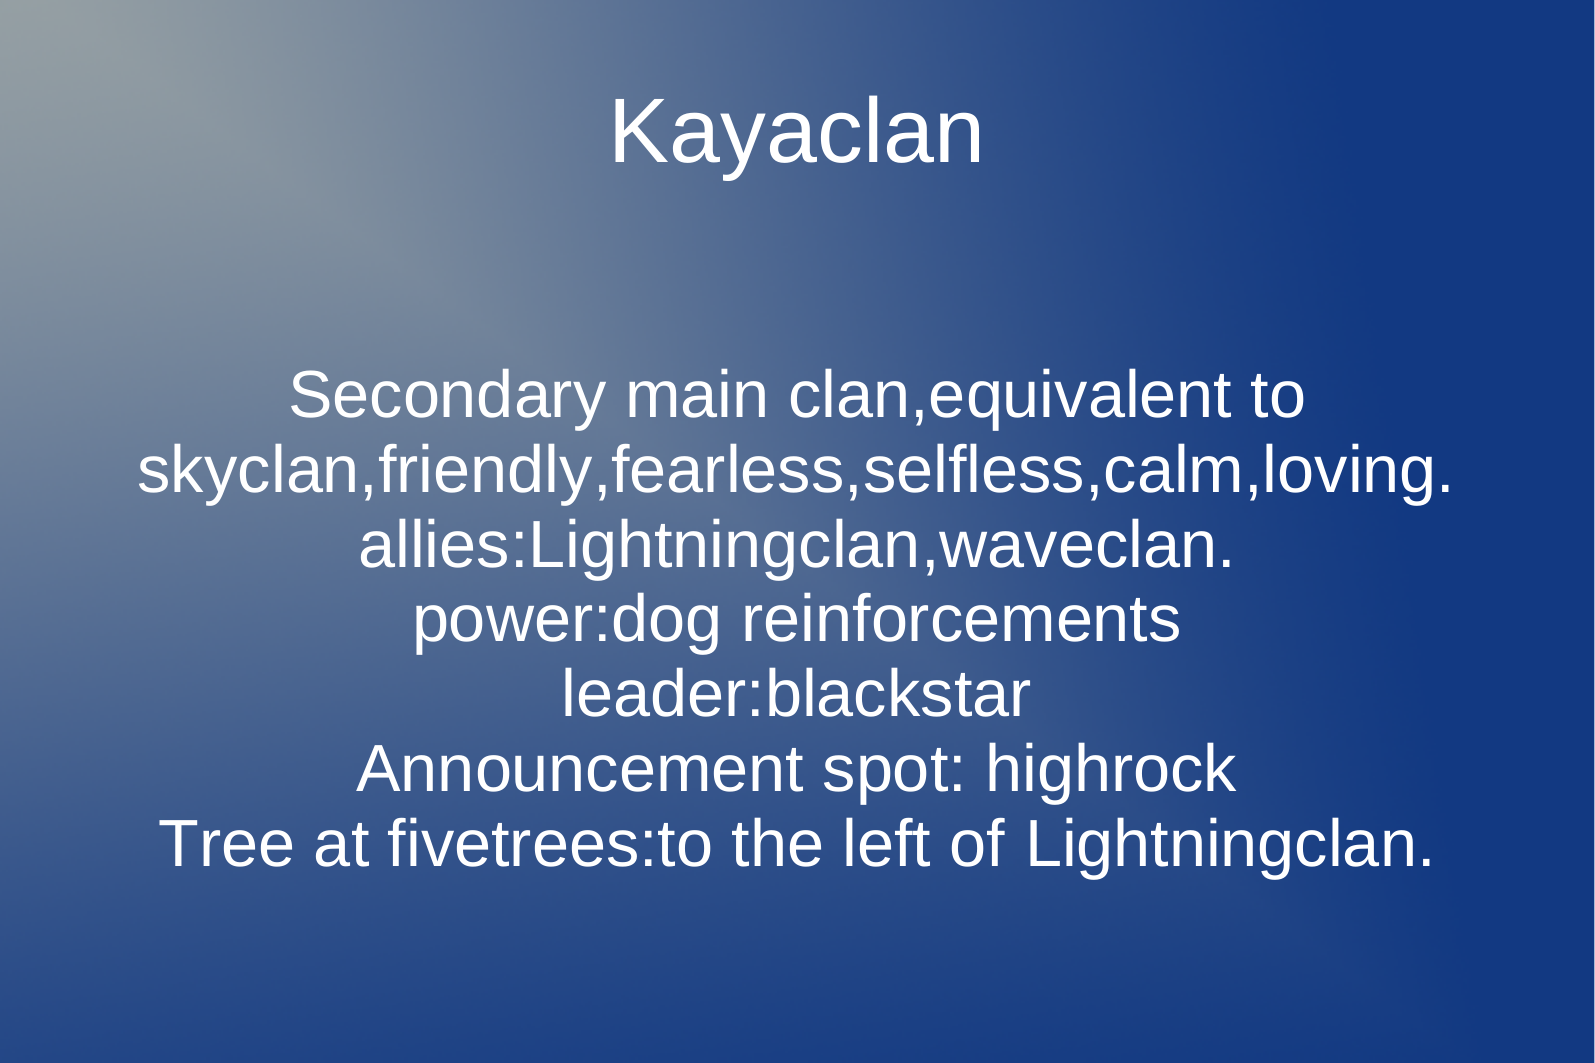

# Kayaclan
Secondary main clan,equivalent to skyclan,friendly,fearless,selfless,calm,loving.
allies:Lightningclan,waveclan.
power:dog reinforcements
leader:blackstar
Announcement spot: highrock
Tree at fivetrees:to the left of Lightningclan.